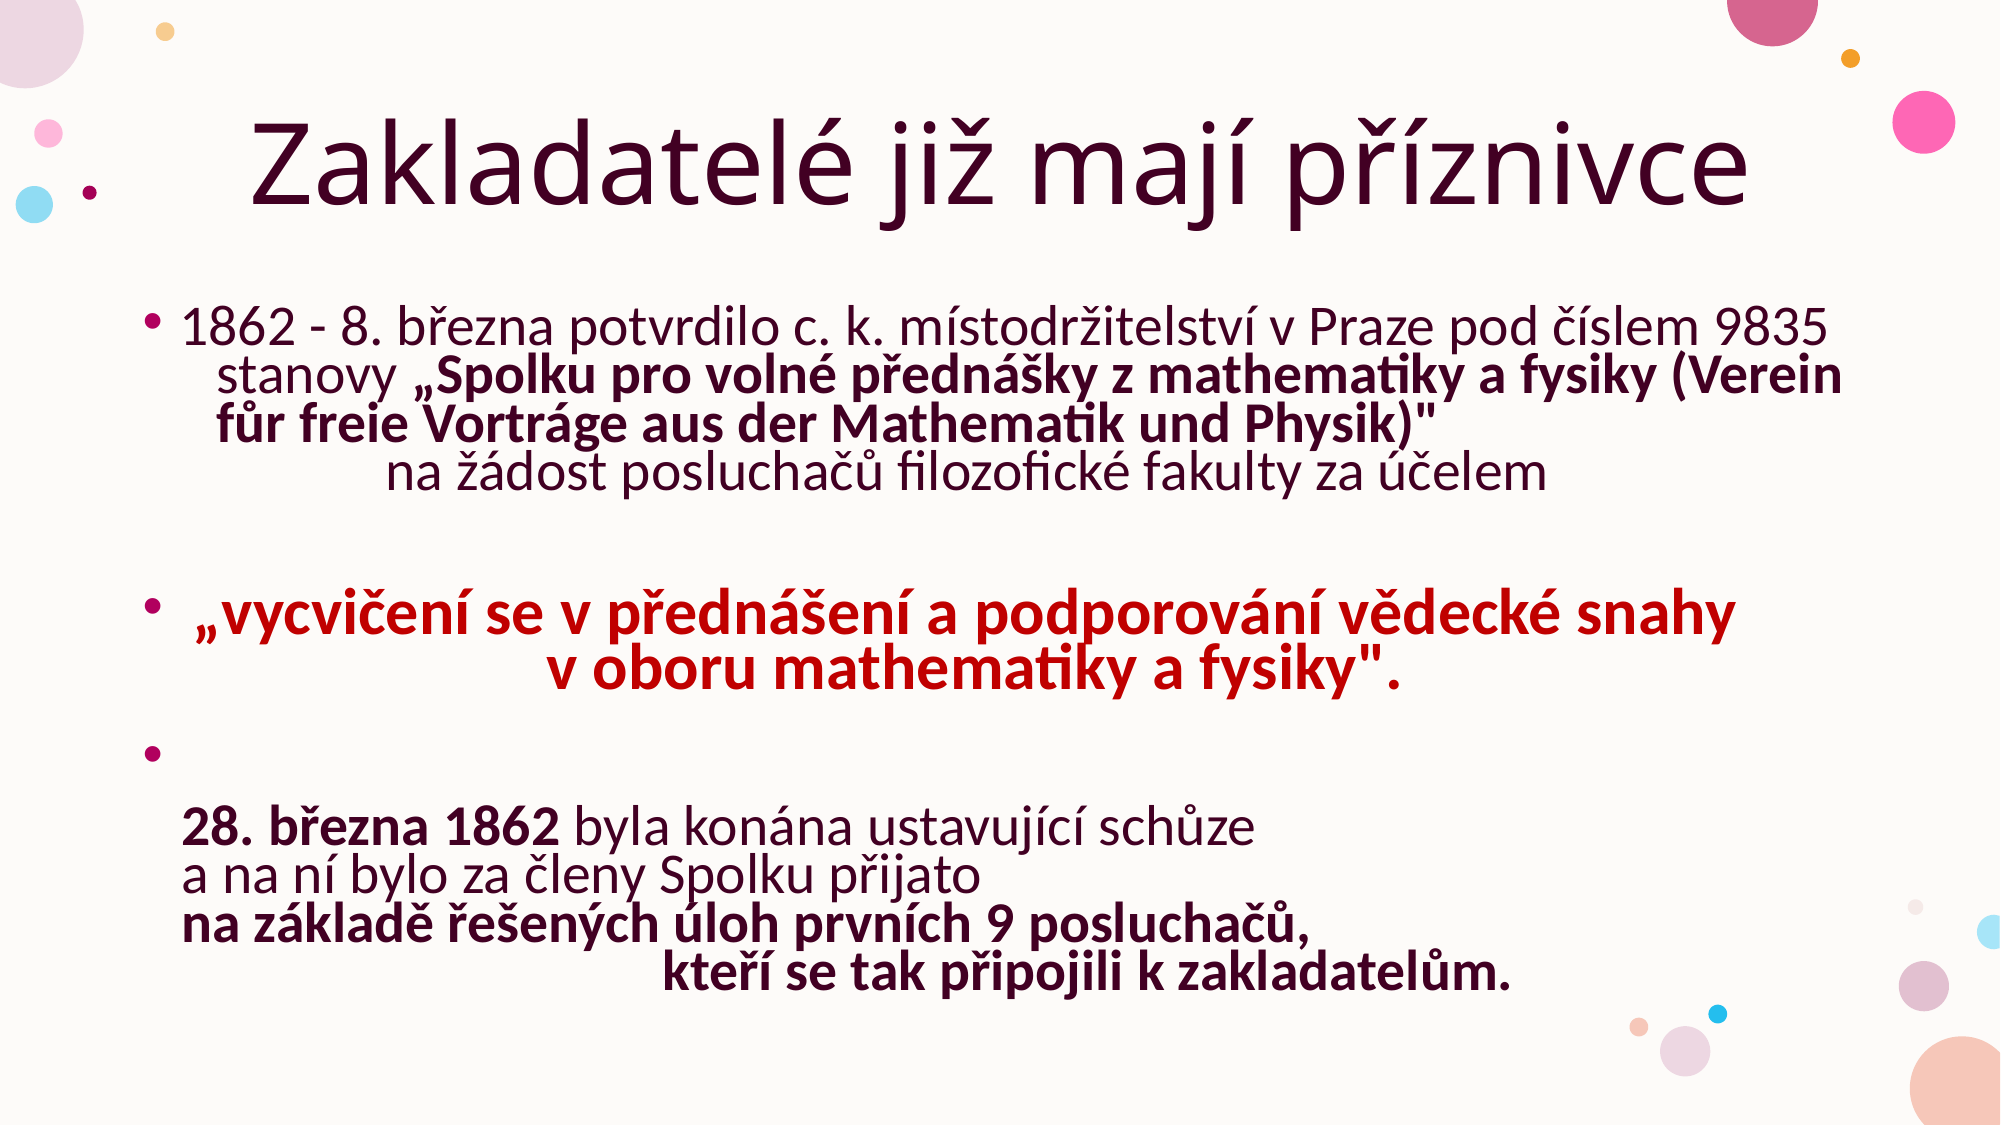

# Zakladatelé již mají příznivce
1862 - 8. března potvrdilo c. k. místodržitelství v Praze pod číslem 9835 stanovy „Spolku pro volné přednášky z mathematiky a fysiky (Verein fůr freie Vortráge aus der Mathematik und Physik)"
 na žádost posluchačů filozofické fakulty za účelem
 „vycvičení se v přednášení a podporování vědecké snahy
 v oboru mathematiky a fysiky".
 28. března 1862 byla konána ustavující schůze
 a na ní bylo za členy Spolku přijato
 na základě řešených úloh prvních 9 posluchačů,
 kteří se tak připojili k zakladatelům.